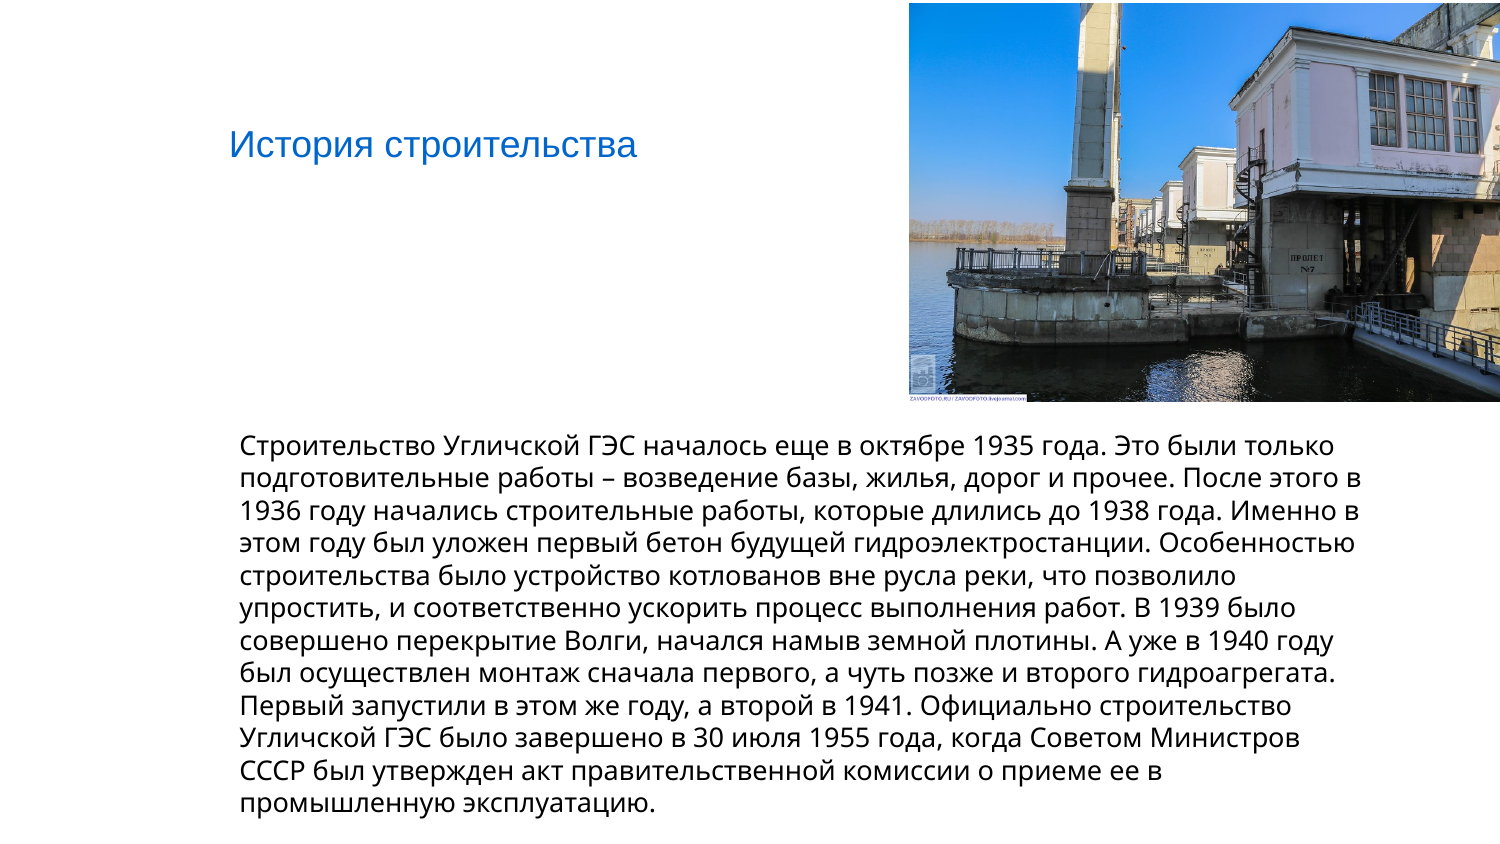

# История строительства
Строительство Угличской ГЭС началось еще в октябре 1935 года. Это были только подготовительные работы – возведение базы, жилья, дорог и прочее. После этого в 1936 году начались строительные работы, которые длились до 1938 года. Именно в этом году был уложен первый бетон будущей гидроэлектростанции. Особенностью строительства было устройство котлованов вне русла реки, что позволило упростить, и соответственно ускорить процесс выполнения работ. В 1939 было совершено перекрытие Волги, начался намыв земной плотины. А уже в 1940 году был осуществлен монтаж сначала первого, а чуть позже и второго гидроагрегата. Первый запустили в этом же году, а второй в 1941. Официально строительство Угличской ГЭС было завершено в 30 июля 1955 года, когда Советом Министров СССР был утвержден акт правительственной комиссии о приеме ее в промышленную эксплуатацию.